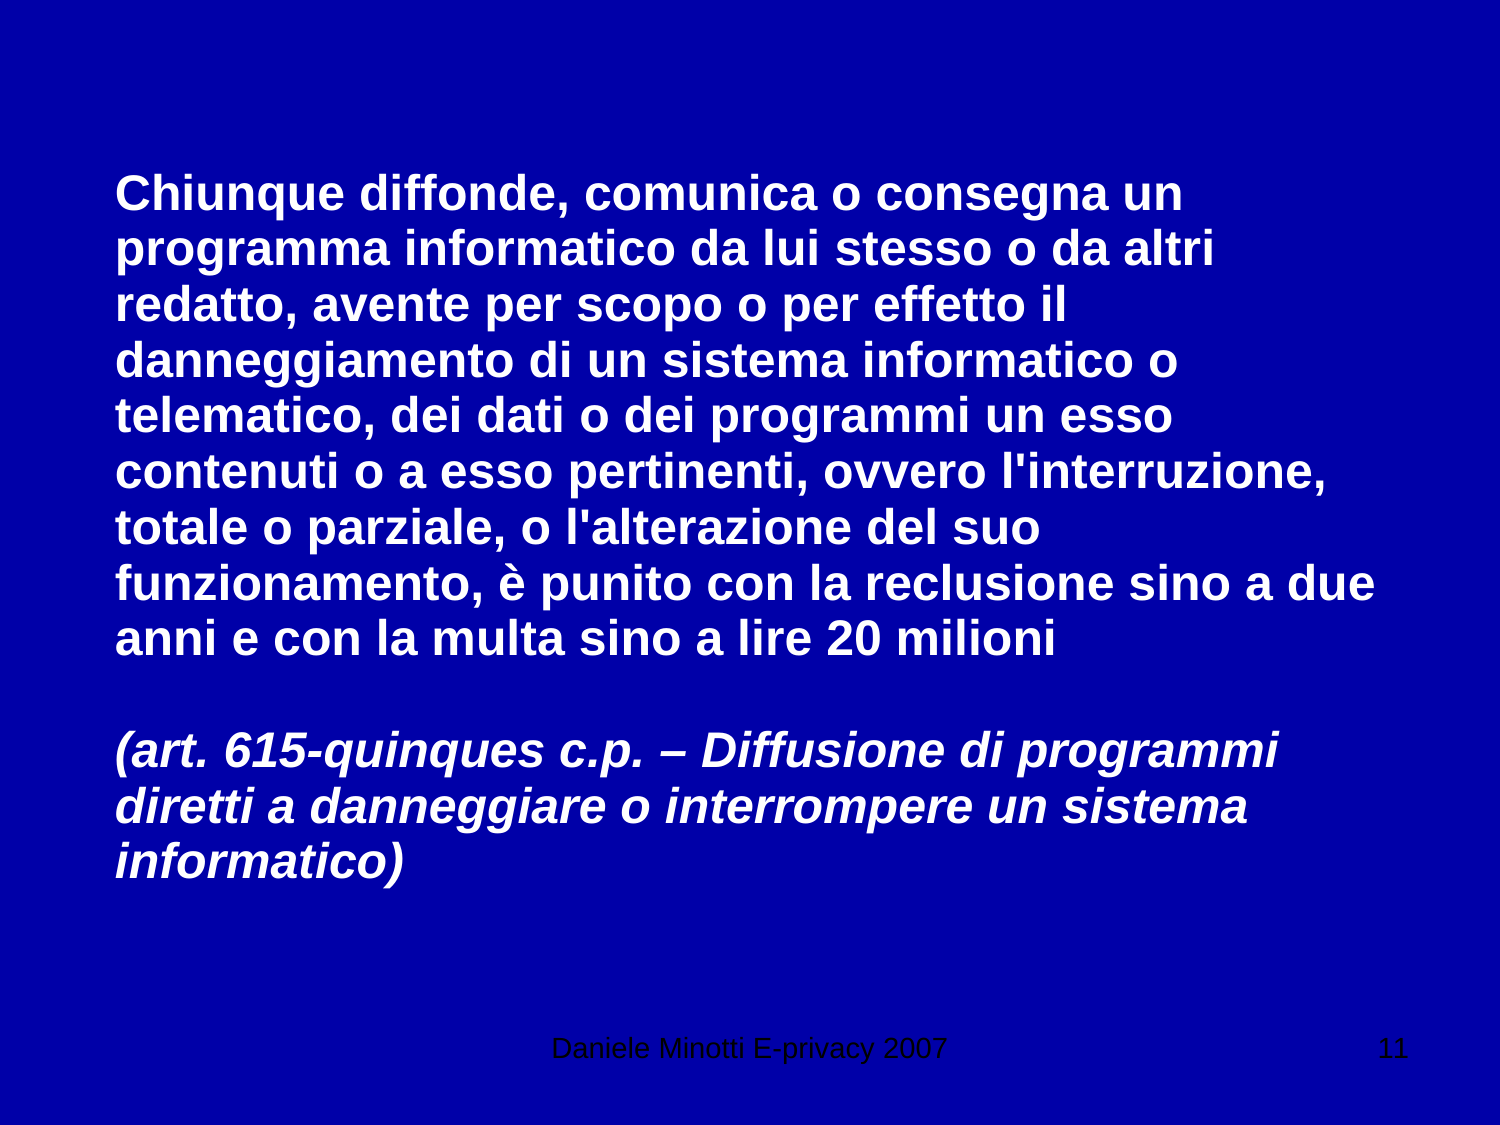

# Chiunque diffonde, comunica o consegna un programma informatico da lui stesso o da altri redatto, avente per scopo o per effetto il danneggiamento di un sistema informatico o telematico, dei dati o dei programmi un esso contenuti o a esso pertinenti, ovvero l'interruzione, totale o parziale, o l'alterazione del suo funzionamento, è punito con la reclusione sino a due anni e con la multa sino a lire 20 milioni (art. 615-quinques c.p. – Diffusione di programmi diretti a danneggiare o interrompere un sistema informatico)
Daniele Minotti E-privacy 2007
11